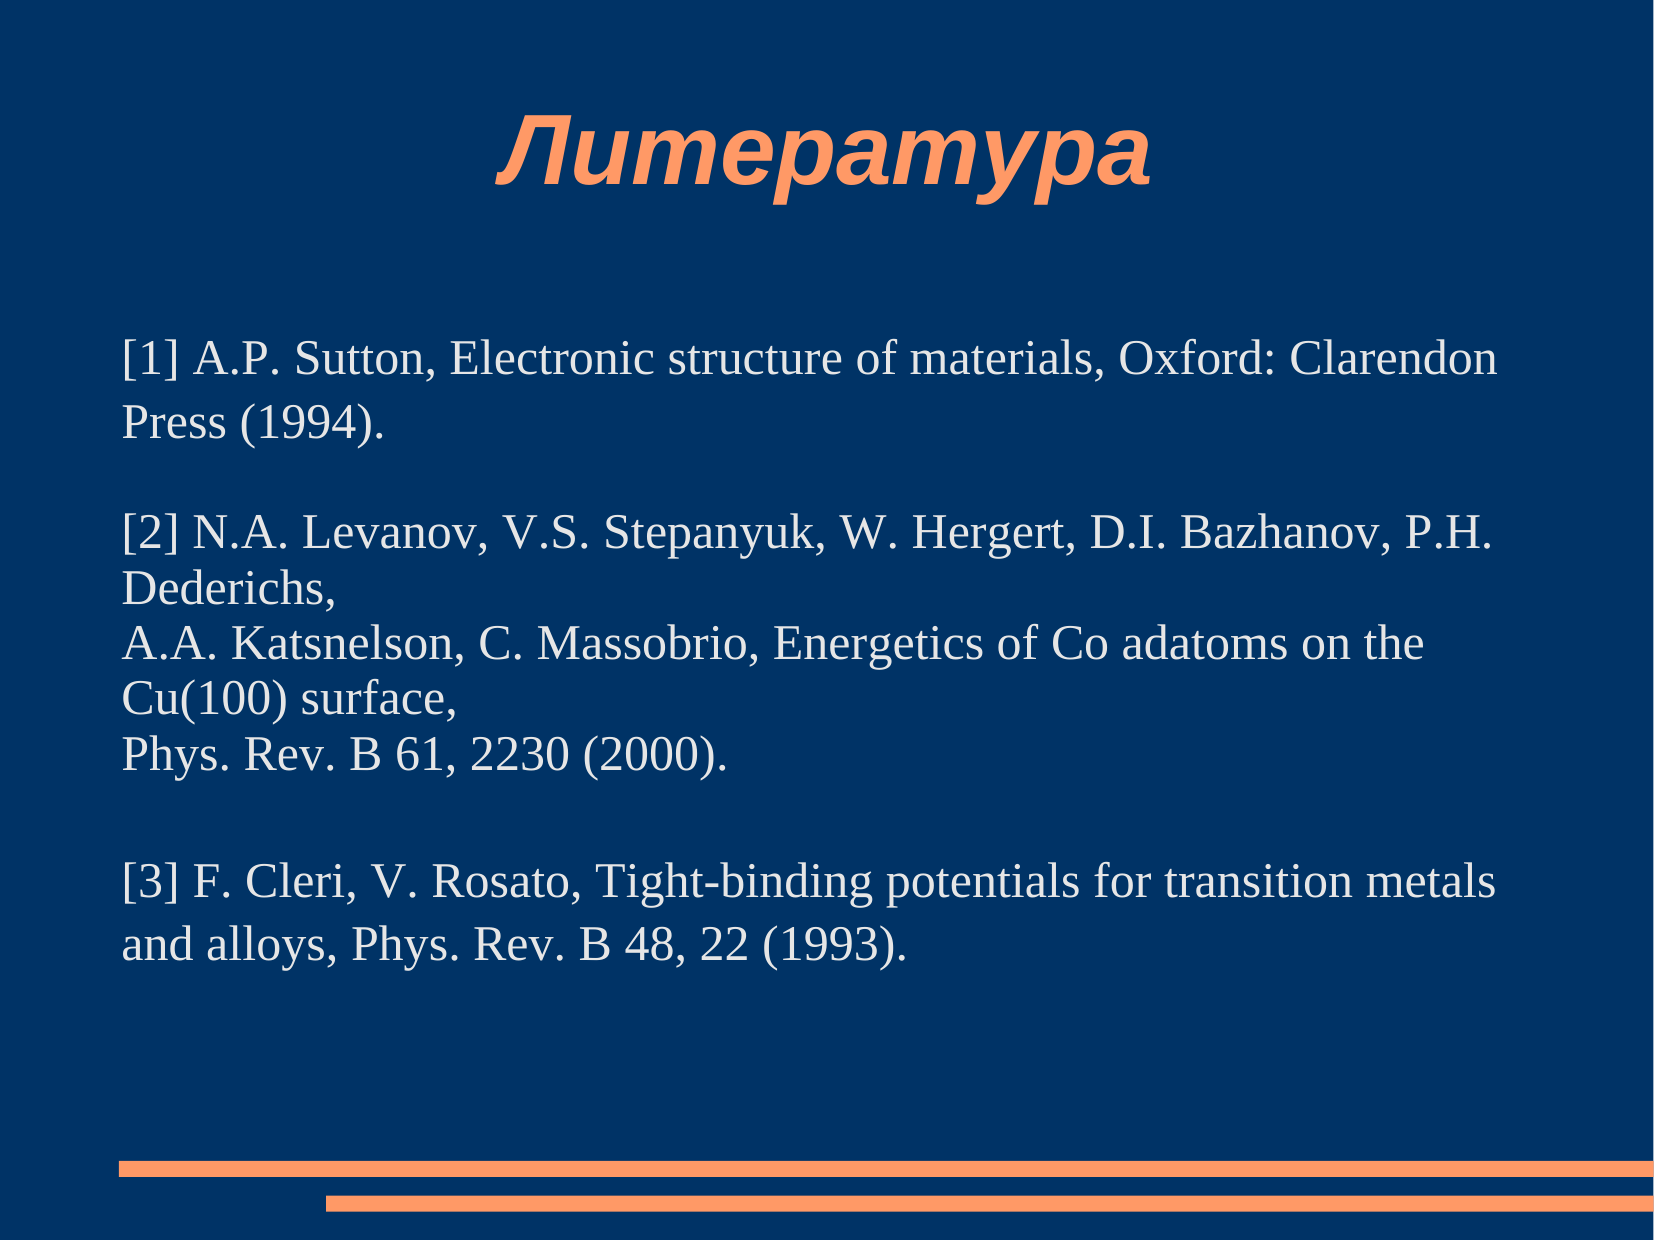

# Литература
[1] A.P. Sutton, Electronic structure of materials, Oxford: Clarendon Press (1994).
[2] N.A. Levanov, V.S. Stepanyuk, W. Hergert, D.I. Bazhanov, P.H. Dederichs,
A.A. Katsnelson, C. Massobrio, Energetics of Co adatoms on the Cu(100) surface,
Phys. Rev. B 61, 2230 (2000).
[3] F. Cleri, V. Rosato, Tight-binding potentials for transition metals and alloys, Phys. Rev. B 48, 22 (1993).